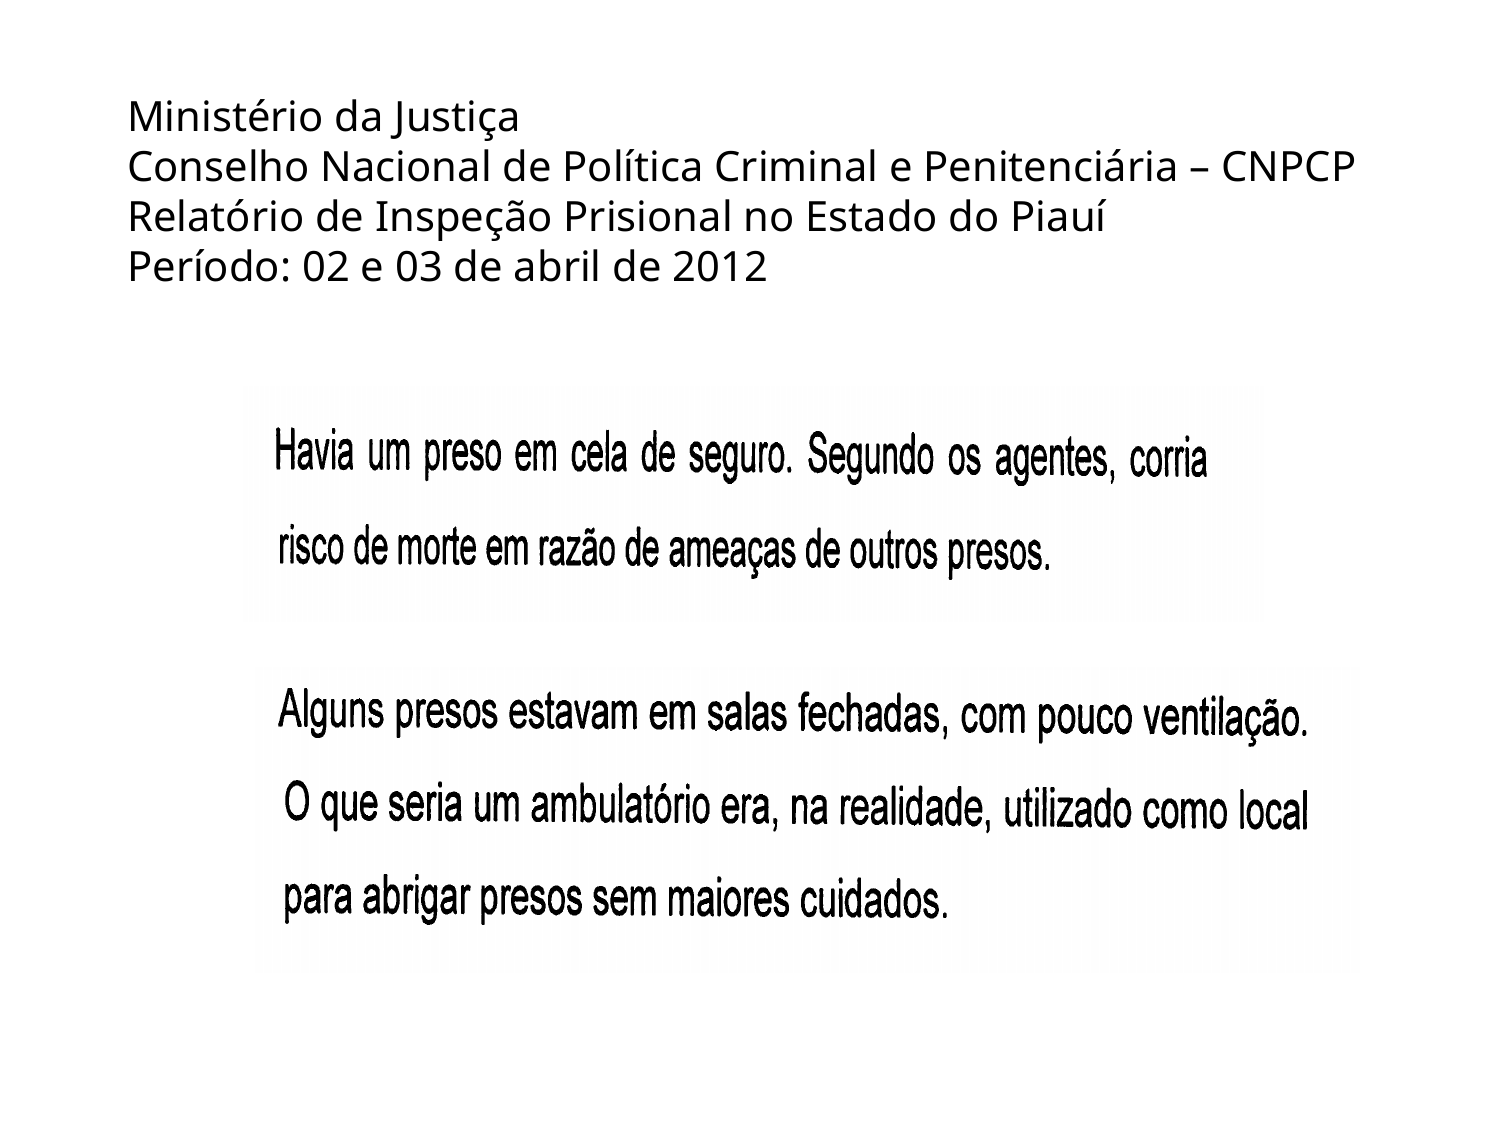

Ministério da Justiça
Conselho Nacional de Política Criminal e Penitenciária – CNPCP
Relatório de Inspeção Prisional no Estado do Piauí
Período: 02 e 03 de abril de 2012